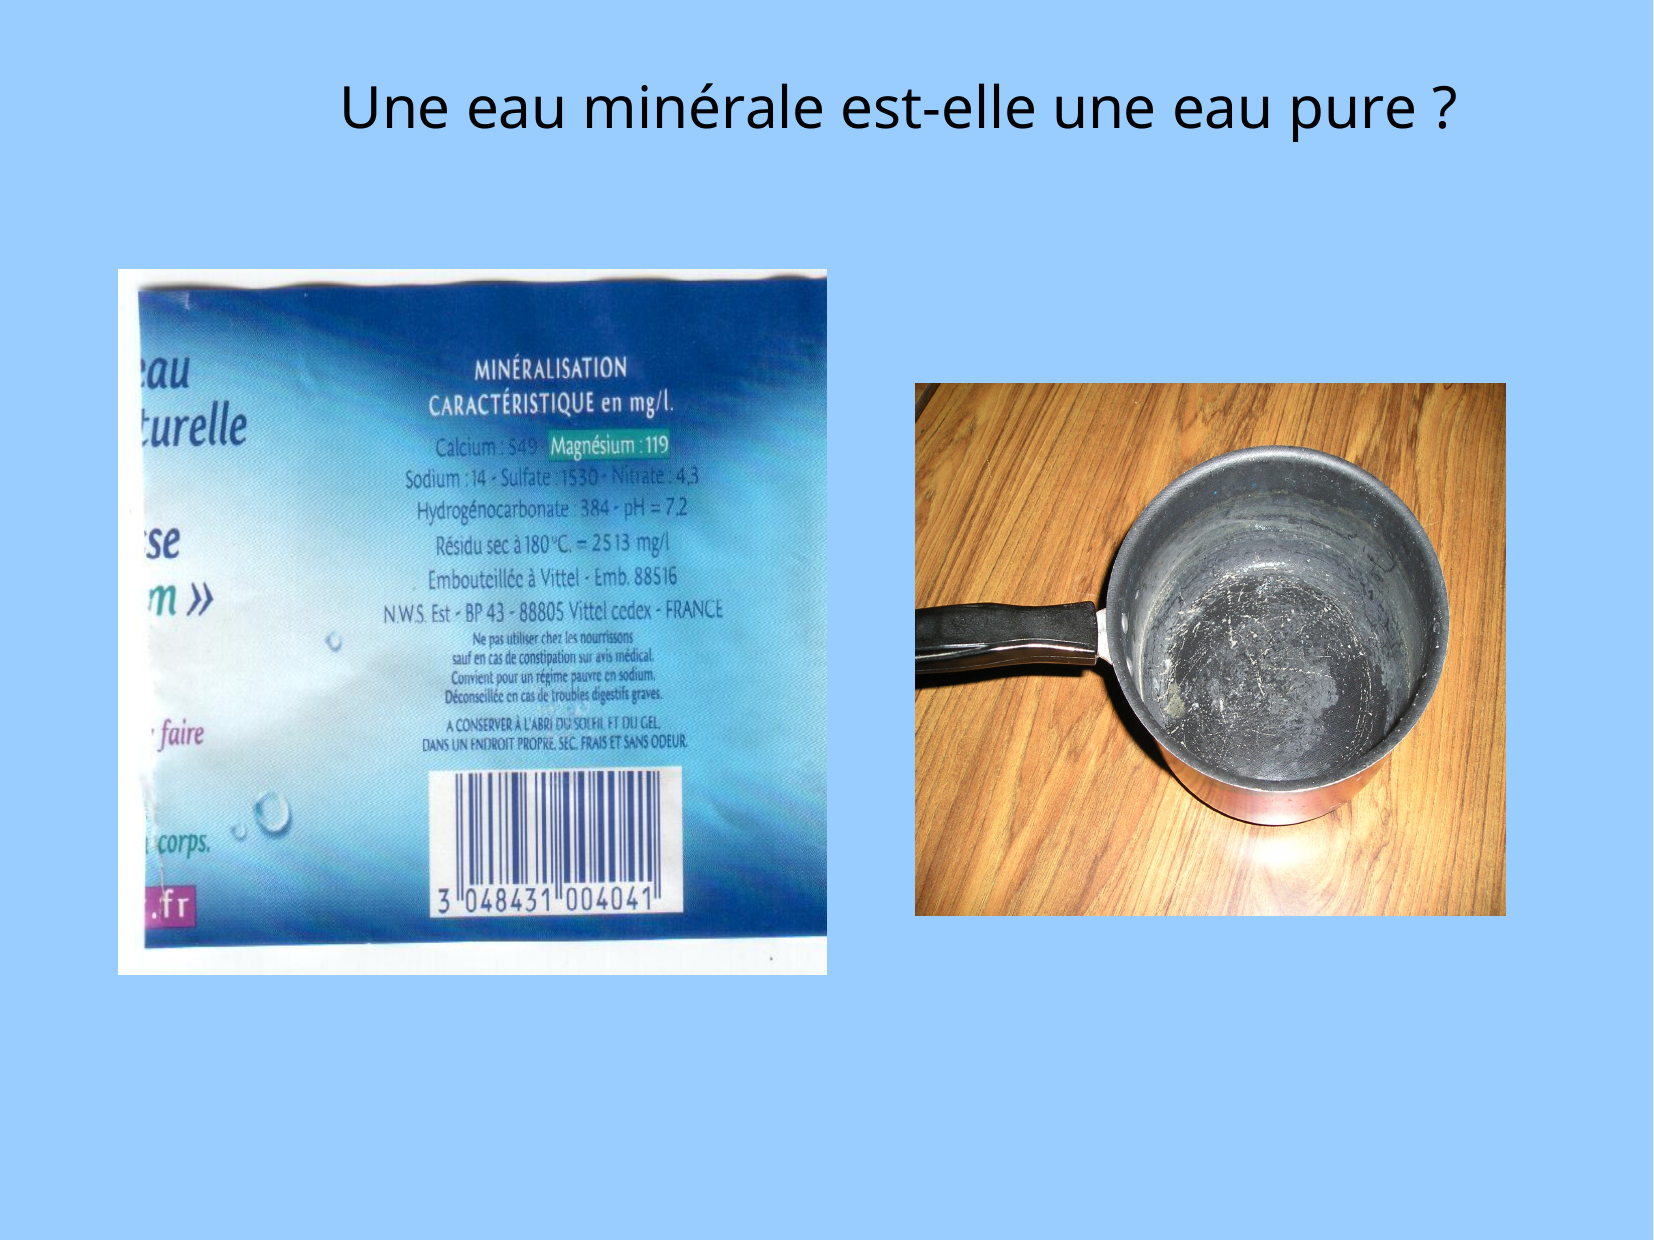

Une eau minérale est-elle une eau pure ?